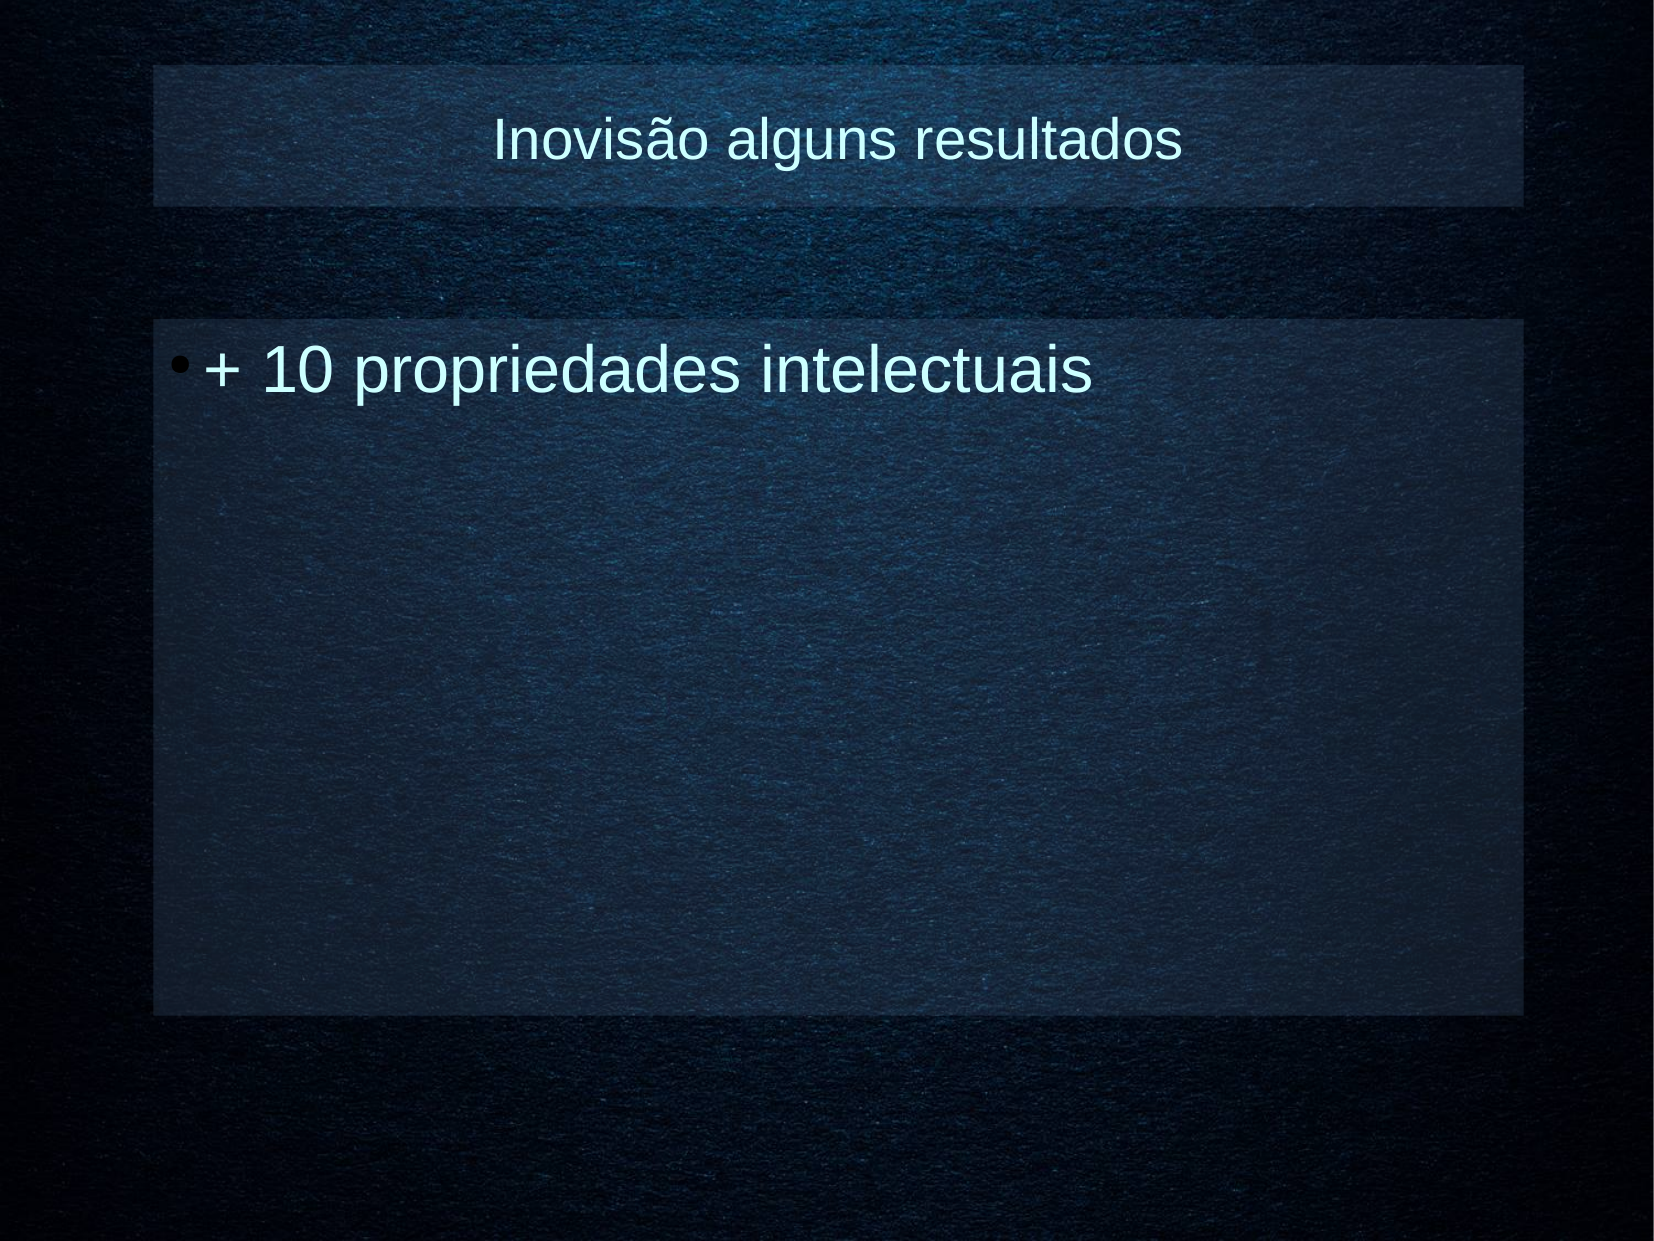

Inovisão alguns resultados
+ 10 propriedades intelectuais